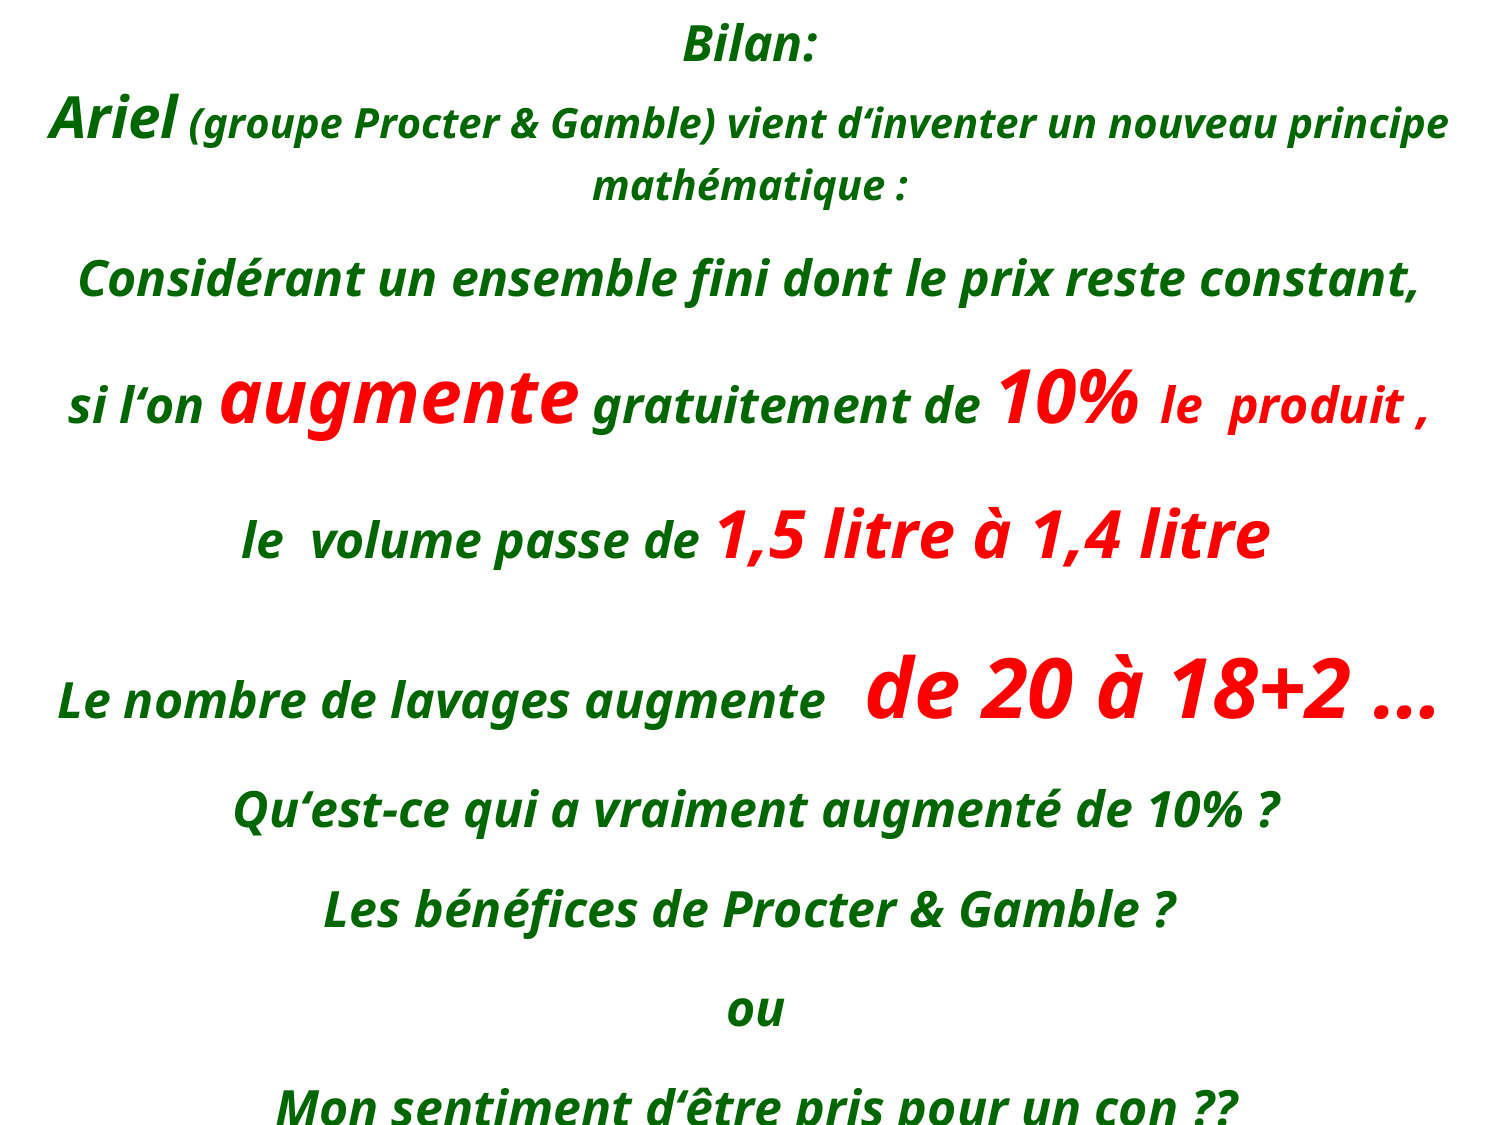

Bilan:
Ariel (groupe Procter & Gamble) vient d‘inventer un nouveau principe mathématique :
Considérant un ensemble fini dont le prix reste constant,
 si l‘on augmente gratuitement de 10% le produit ,
 le volume passe de 1,5 litre à 1,4 litre
Le nombre de lavages augmente de 20 à 18+2 …
 Qu‘est-ce qui a vraiment augmenté de 10% ?
Les bénéfices de Procter & Gamble ?
 ou
 Mon sentiment d‘être pris pour un con ??